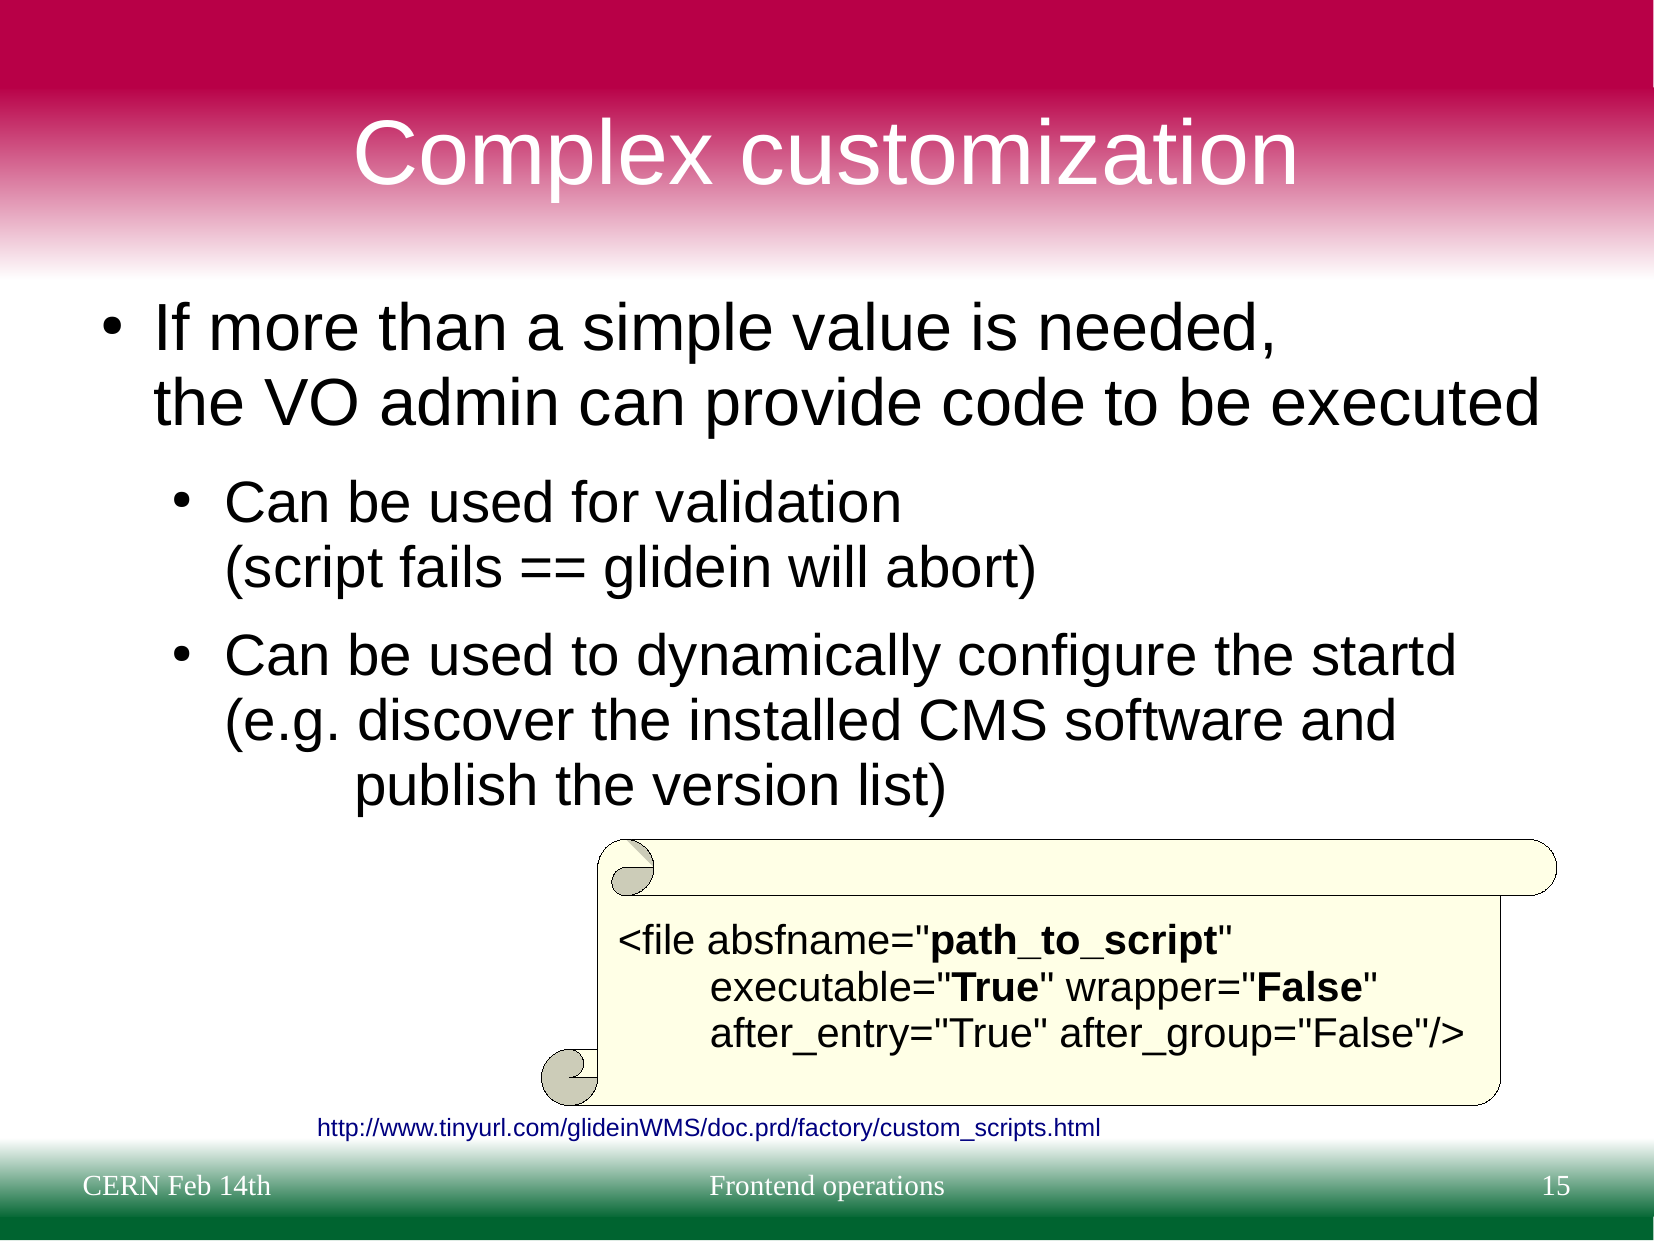

# Complex customization
If more than a simple value is needed,
the VO admin can provide code to be executed
Can be used for validation
(script fails == glidein will abort)
Can be used to dynamically configure the startd
(e.g. discover the installed CMS software and
 publish the version list)
<file absfname="path_to_script"
 executable="True" wrapper="False"
 after_entry="True" after_group="False"/>
http://www.tinyurl.com/glideinWMS/doc.prd/factory/custom_scripts.html
CERN Feb 14th
Frontend operations
15